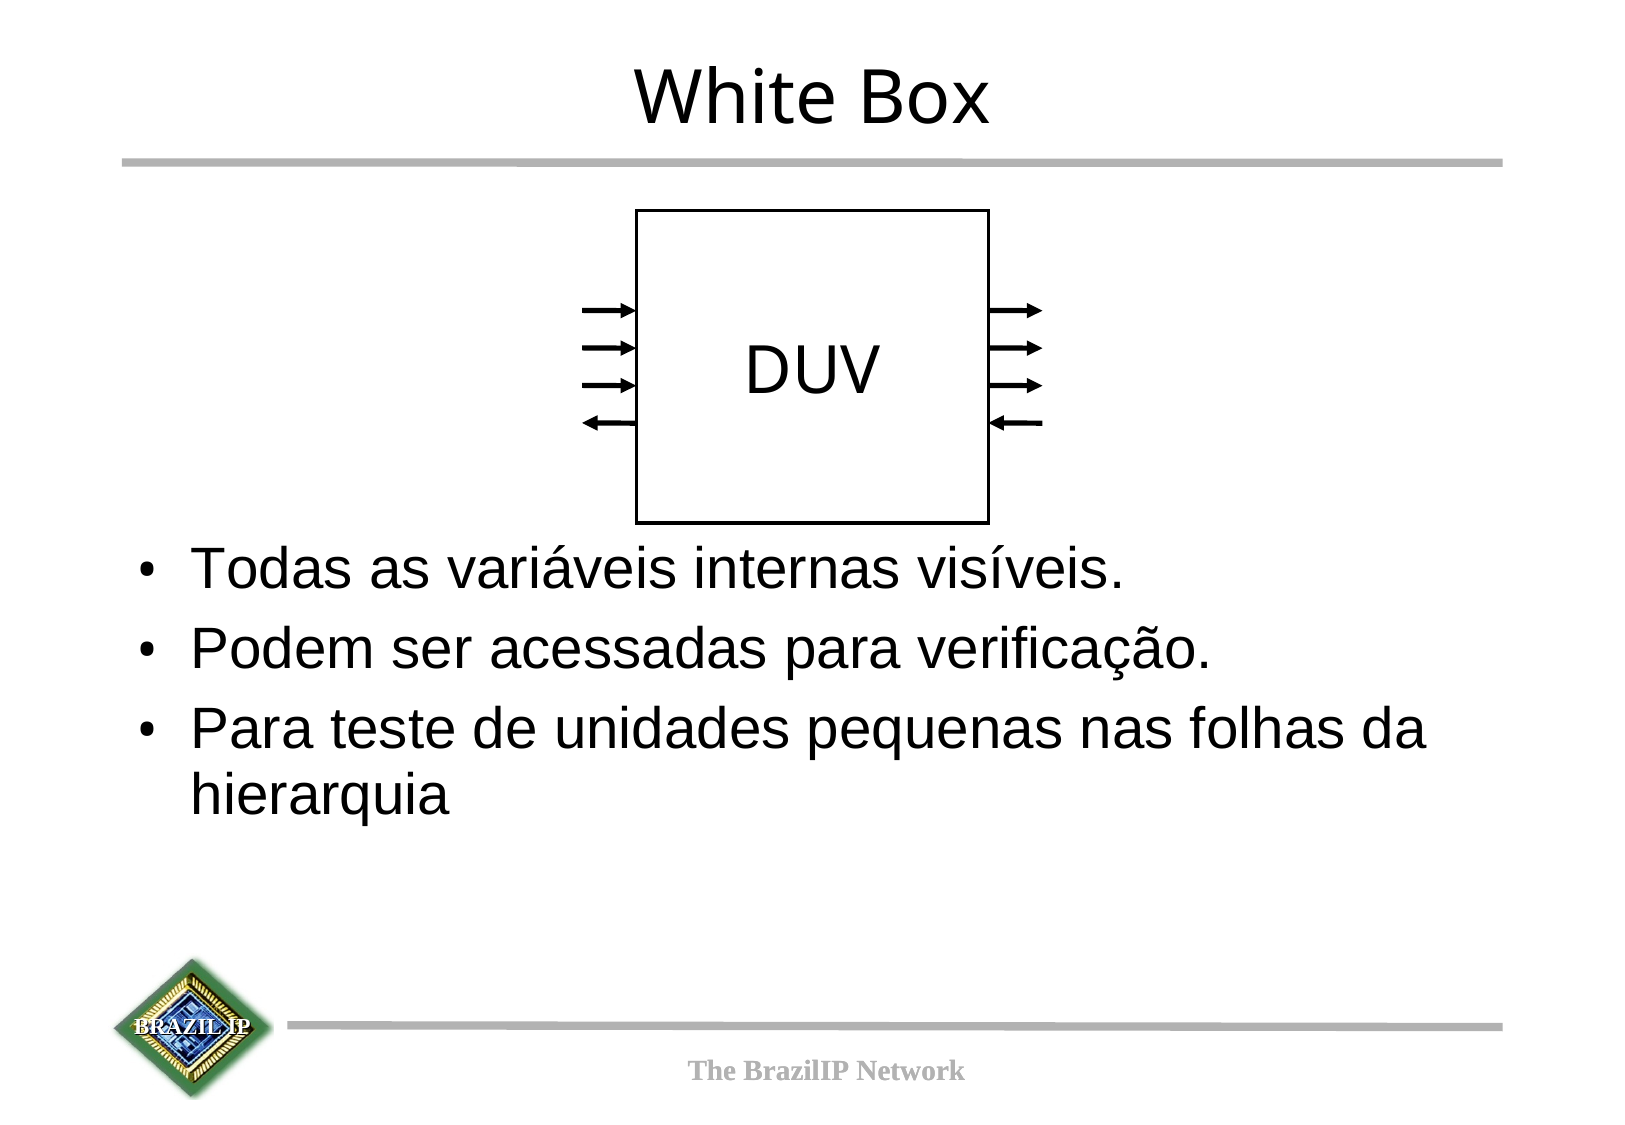

# White Box
DUV
Todas as variáveis internas visíveis.
Podem ser acessadas para verificação.
Para teste de unidades pequenas nas folhas da hierarquia